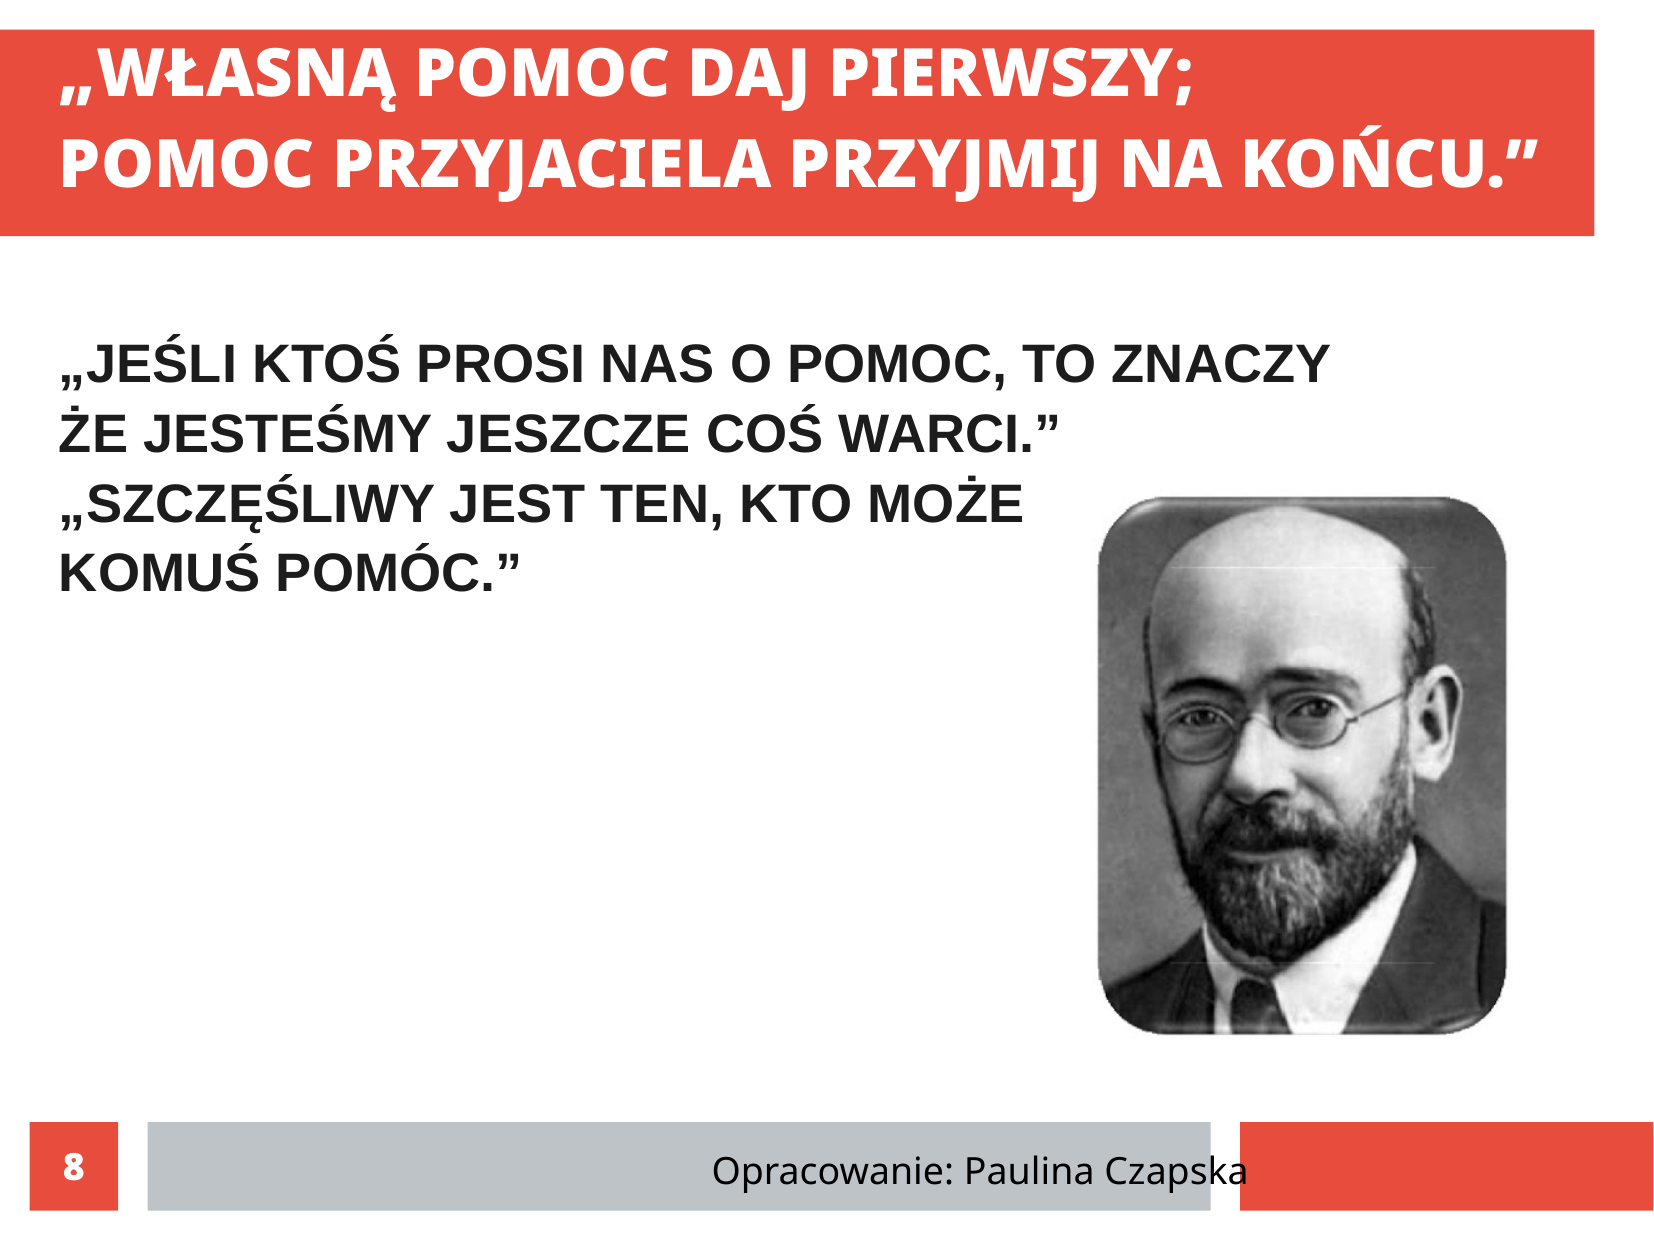

# „WŁASNĄ POMOC DAJ PIERWSZY; POMOC PRZYJACIELA PRZYJMIJ NA KOŃCU.”
„JEŚLI KTOŚ PROSI NAS O POMOC, TO ZNACZY
ŻE JESTEŚMY JESZCZE COŚ WARCI.”
„SZCZĘŚLIWY JEST TEN, KTO MOŻE
KOMUŚ POMÓC.”
8
Opracowanie: Paulina Czapska